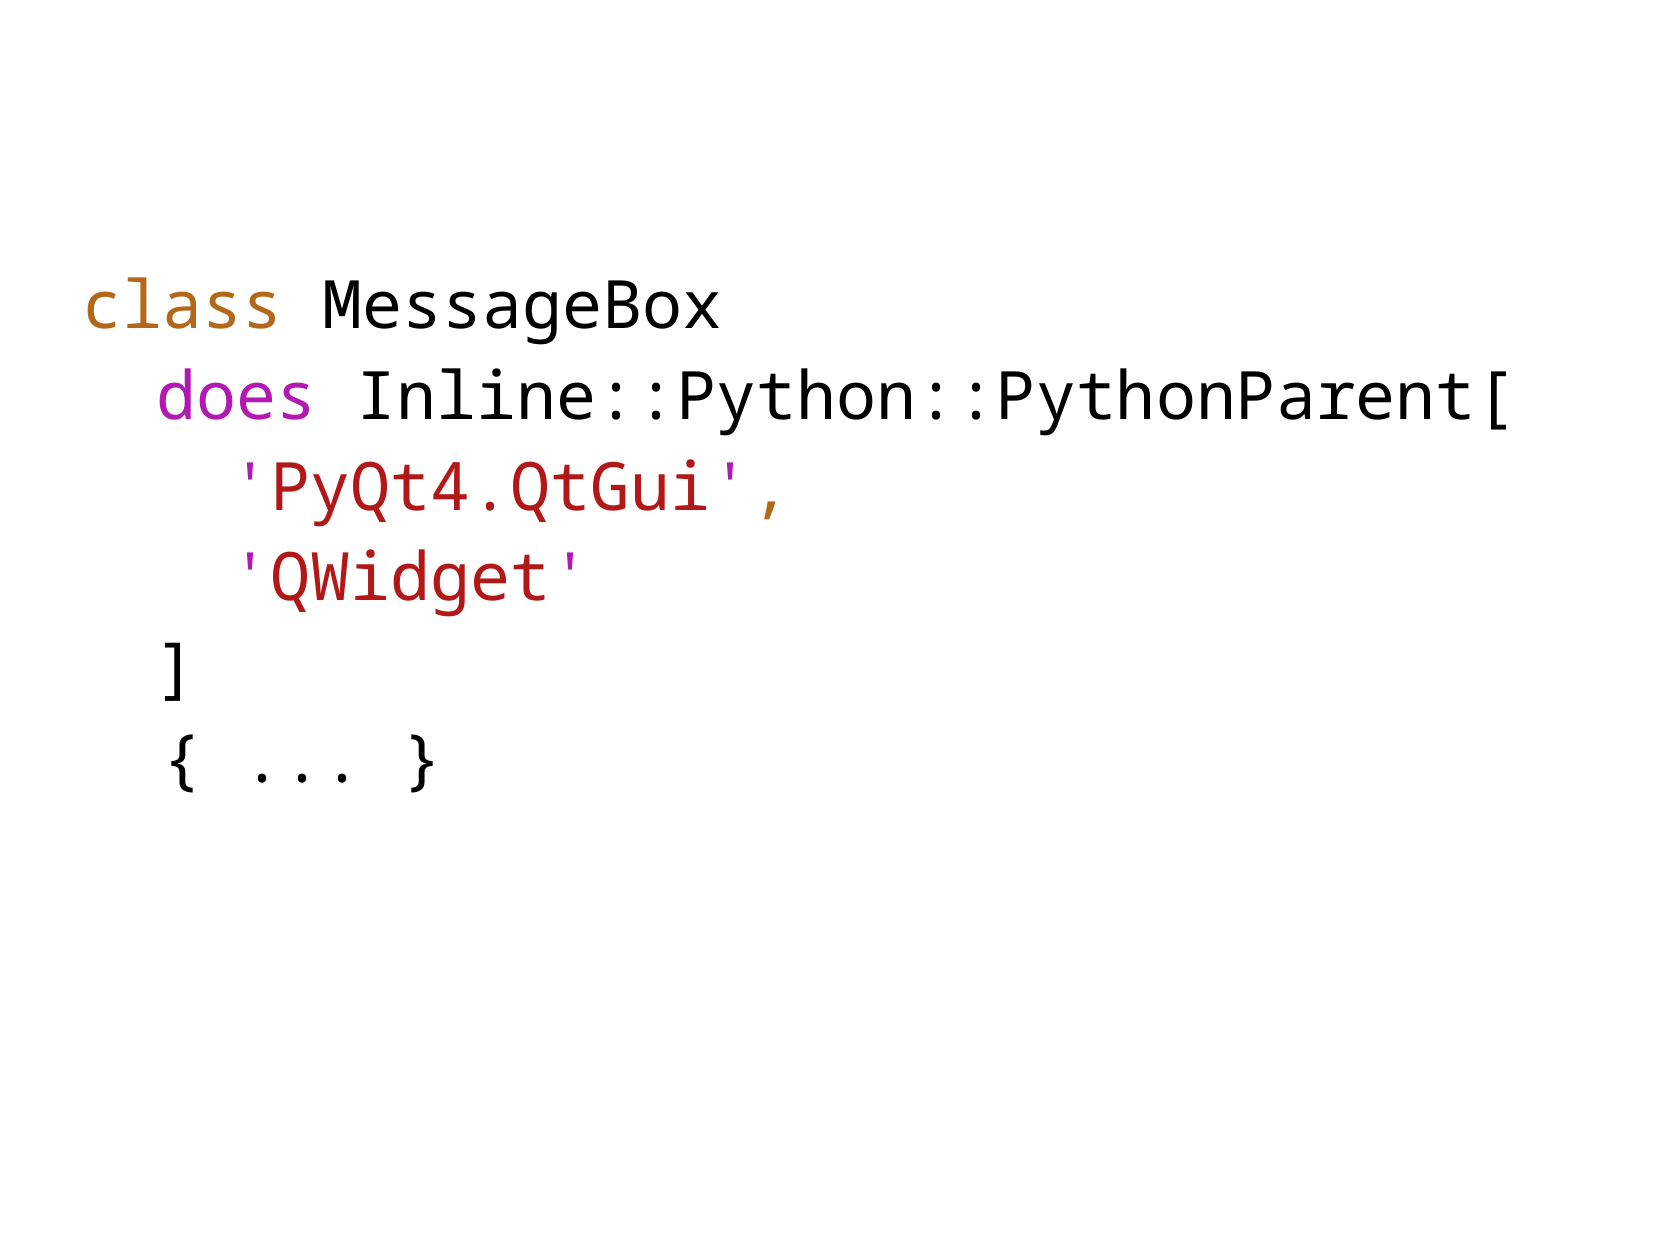

# class MessageBox does Inline::Python::PythonParent[ 'PyQt4.QtGui', 'QWidget' ] { ... }